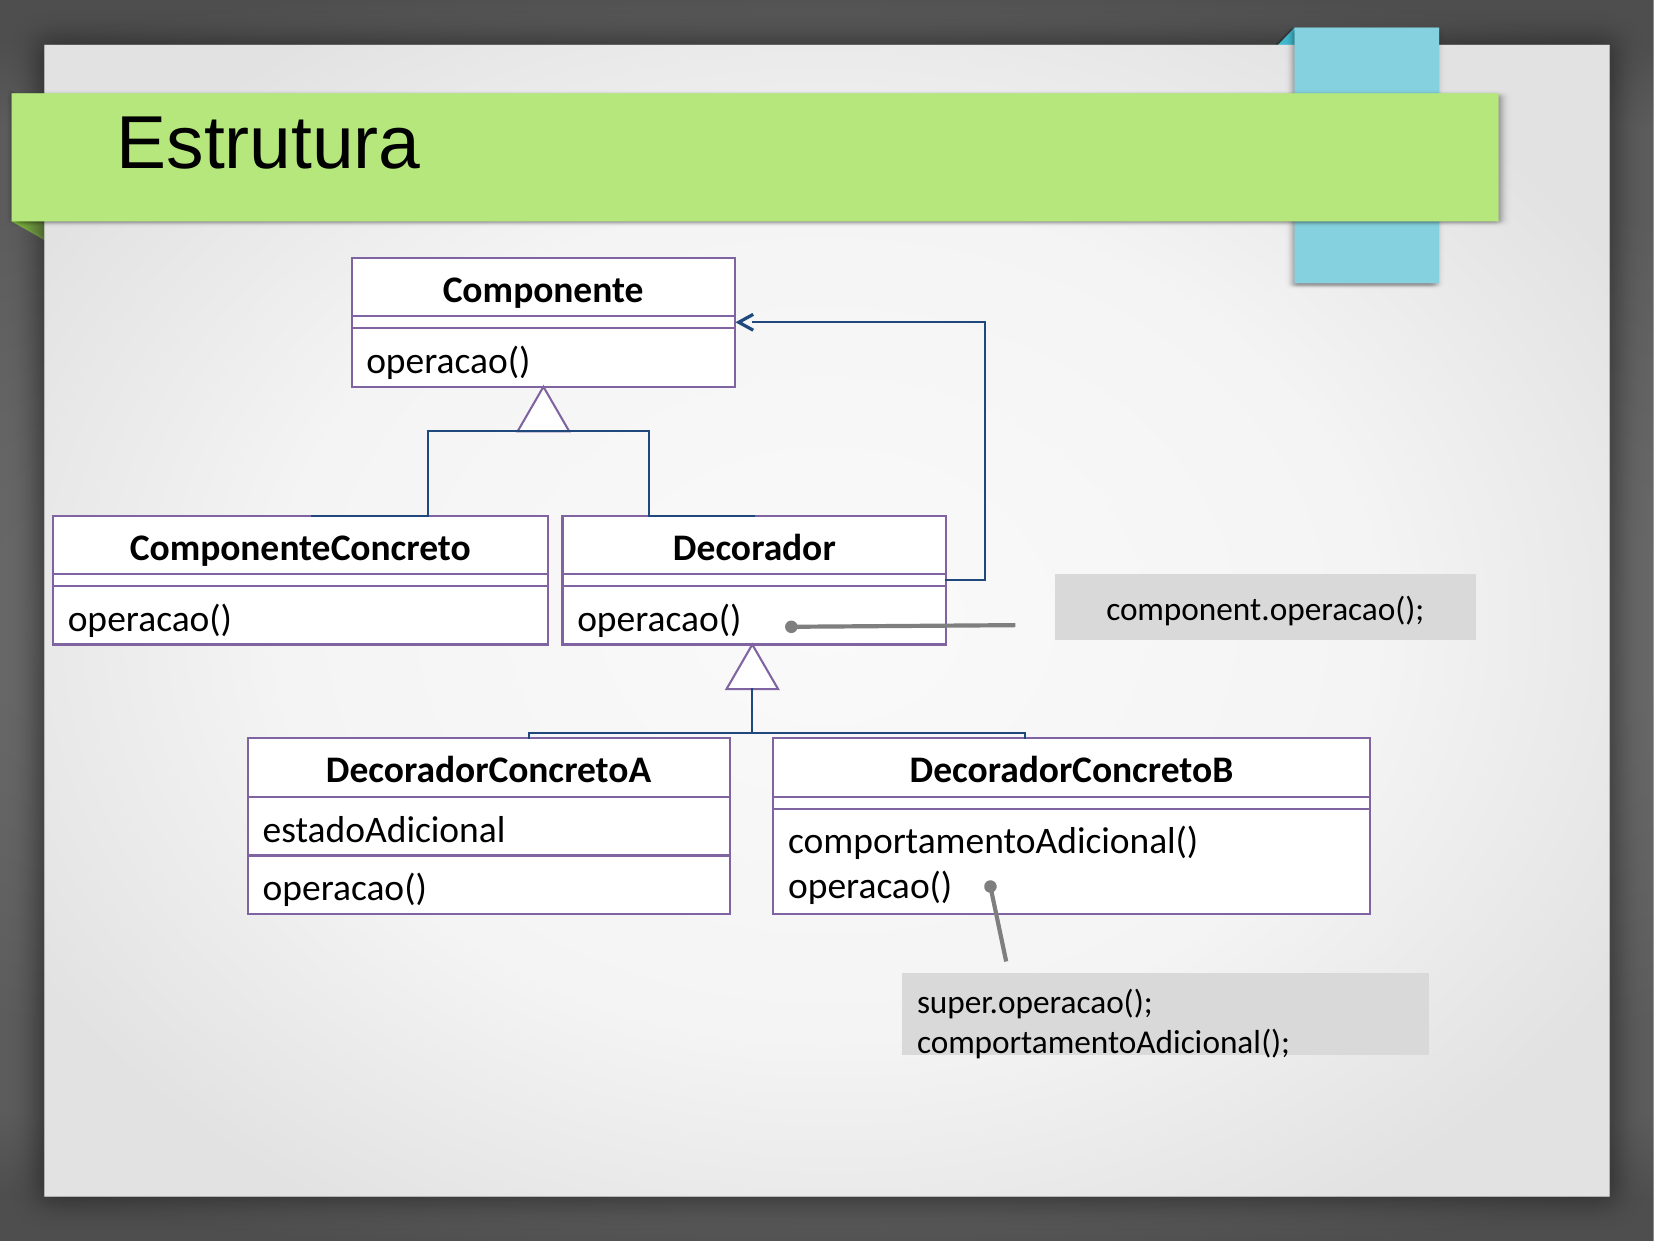

# Estrutura
Componente
operacao()
ComponenteConcreto
operacao()
Decorador
operacao()
component.operacao();
DecoradorConcretoA
estadoAdicional
operacao()
DecoradorConcretoB
comportamentoAdicional()
operacao()
super.operacao();
comportamentoAdicional();